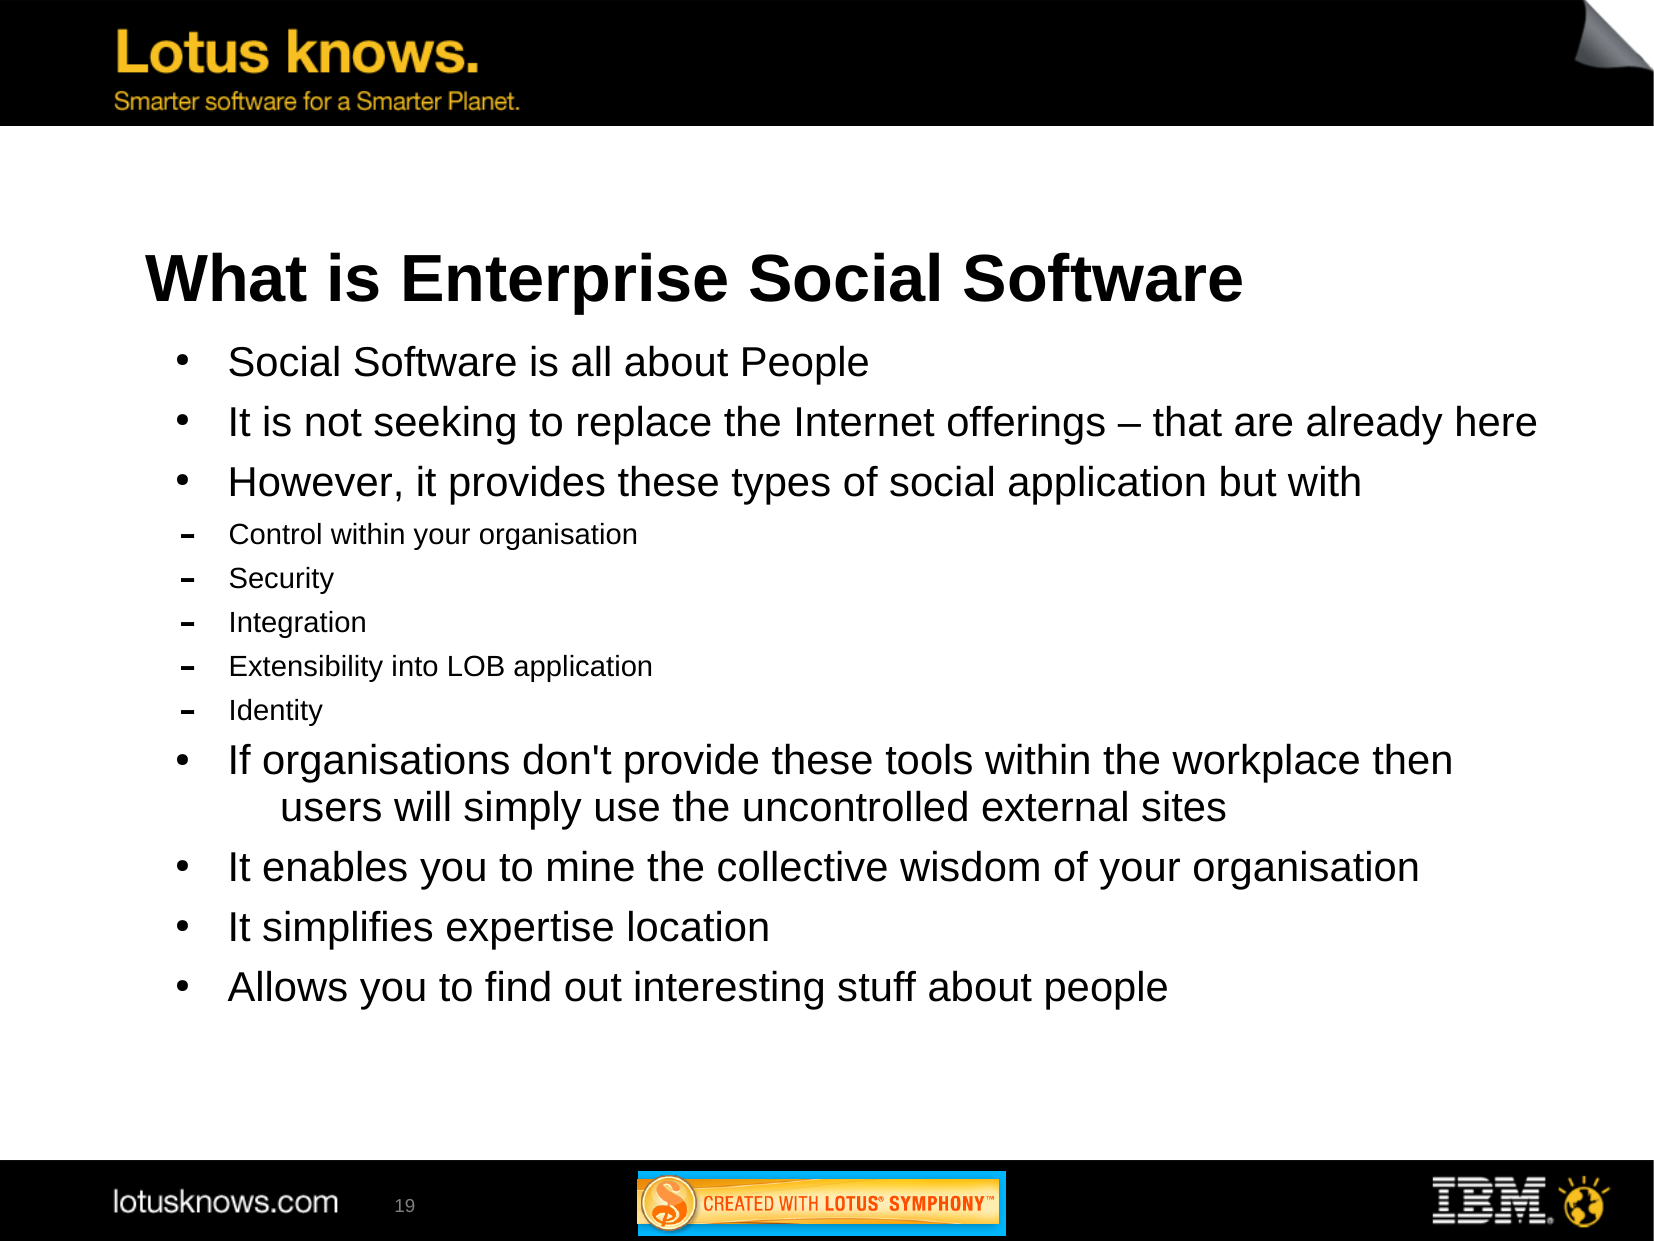

# What is Enterprise Social Software
Social Software is all about People
It is not seeking to replace the Internet offerings – that are already here
However, it provides these types of social application but with
Control within your organisation
Security
Integration
Extensibility into LOB application
Identity
If organisations don't provide these tools within the workplace then users will simply use the uncontrolled external sites
It enables you to mine the collective wisdom of your organisation
It simplifies expertise location
Allows you to find out interesting stuff about people
19